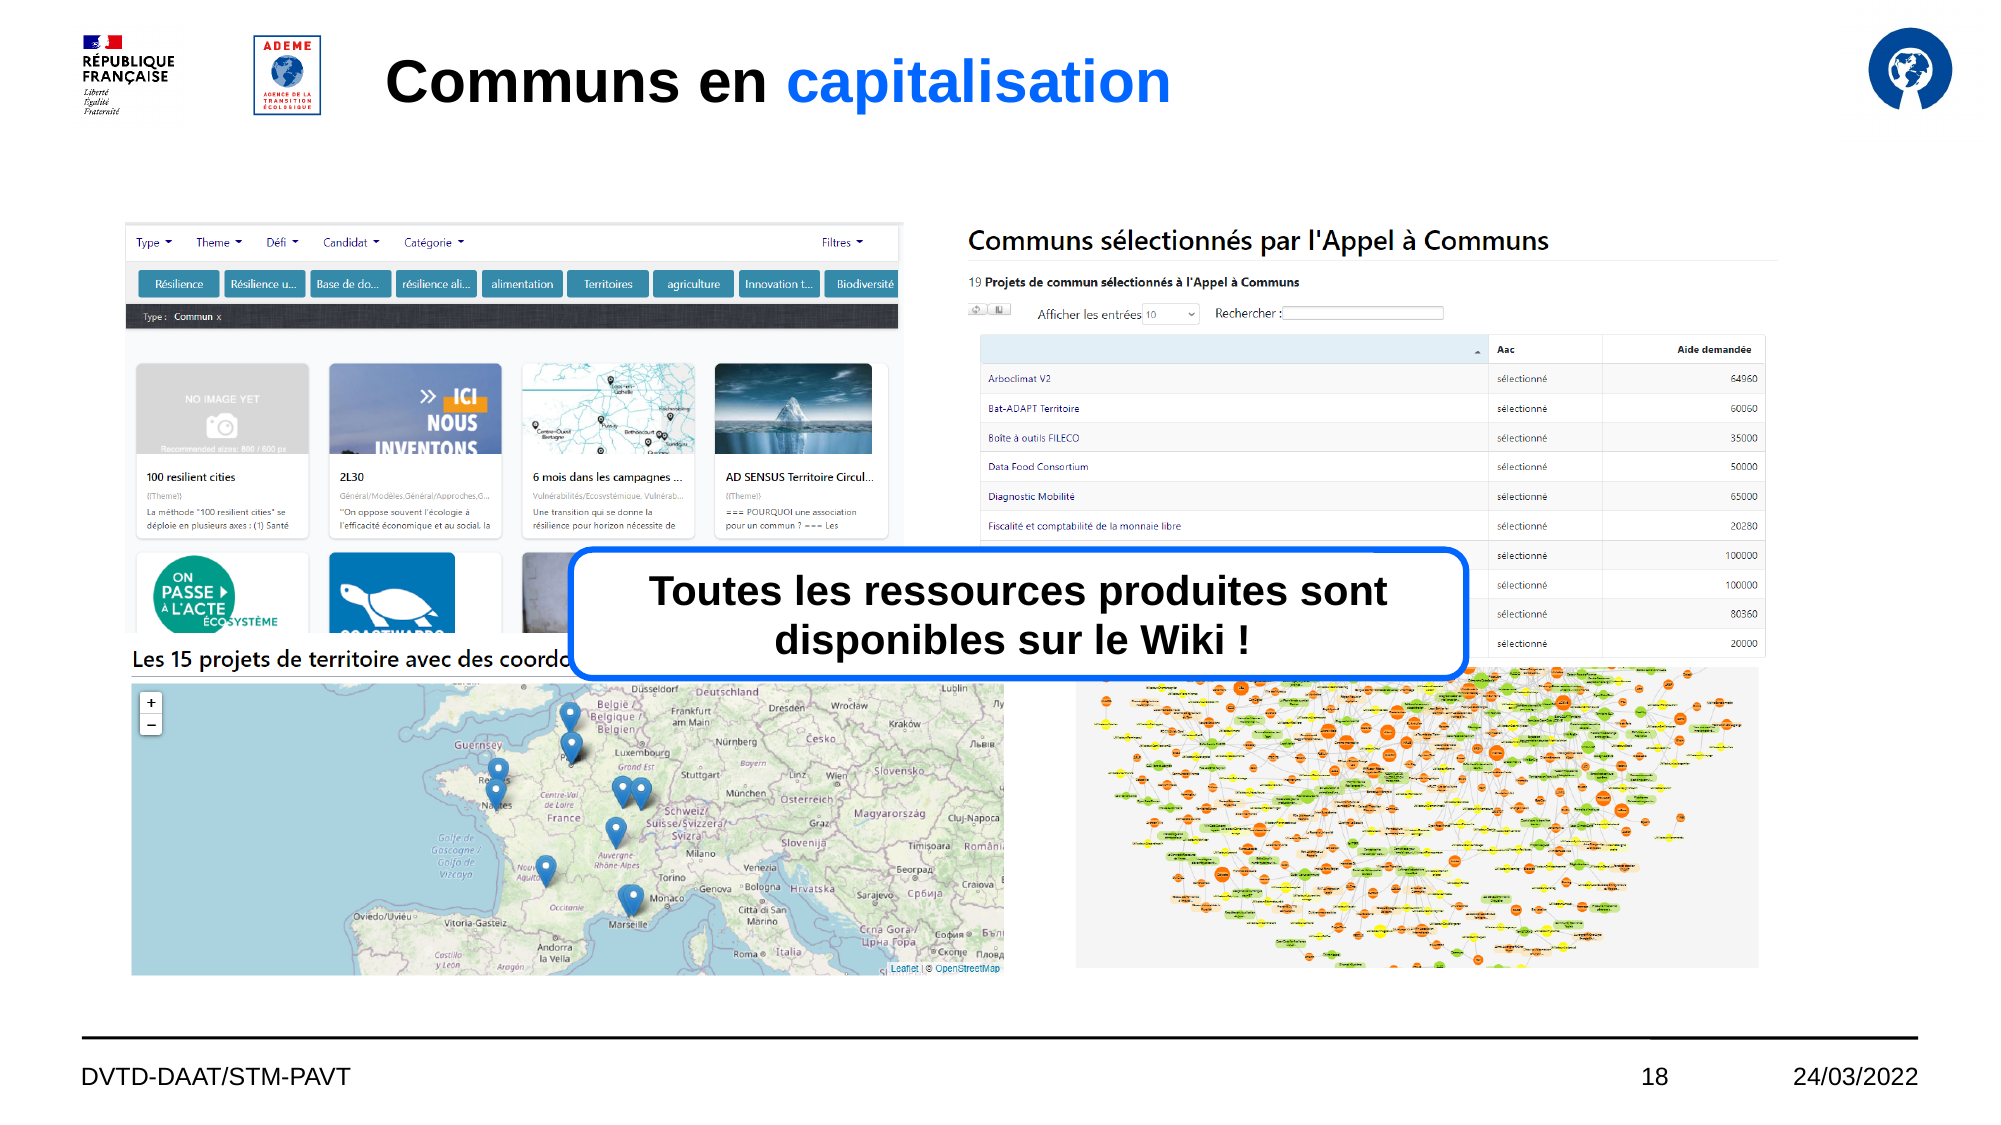

# Communs en capitalisation
8
Toutes les ressources produites sont disponibles sur le Wiki !
DVTD-DAAT/STM-PAVT
24/03/2022